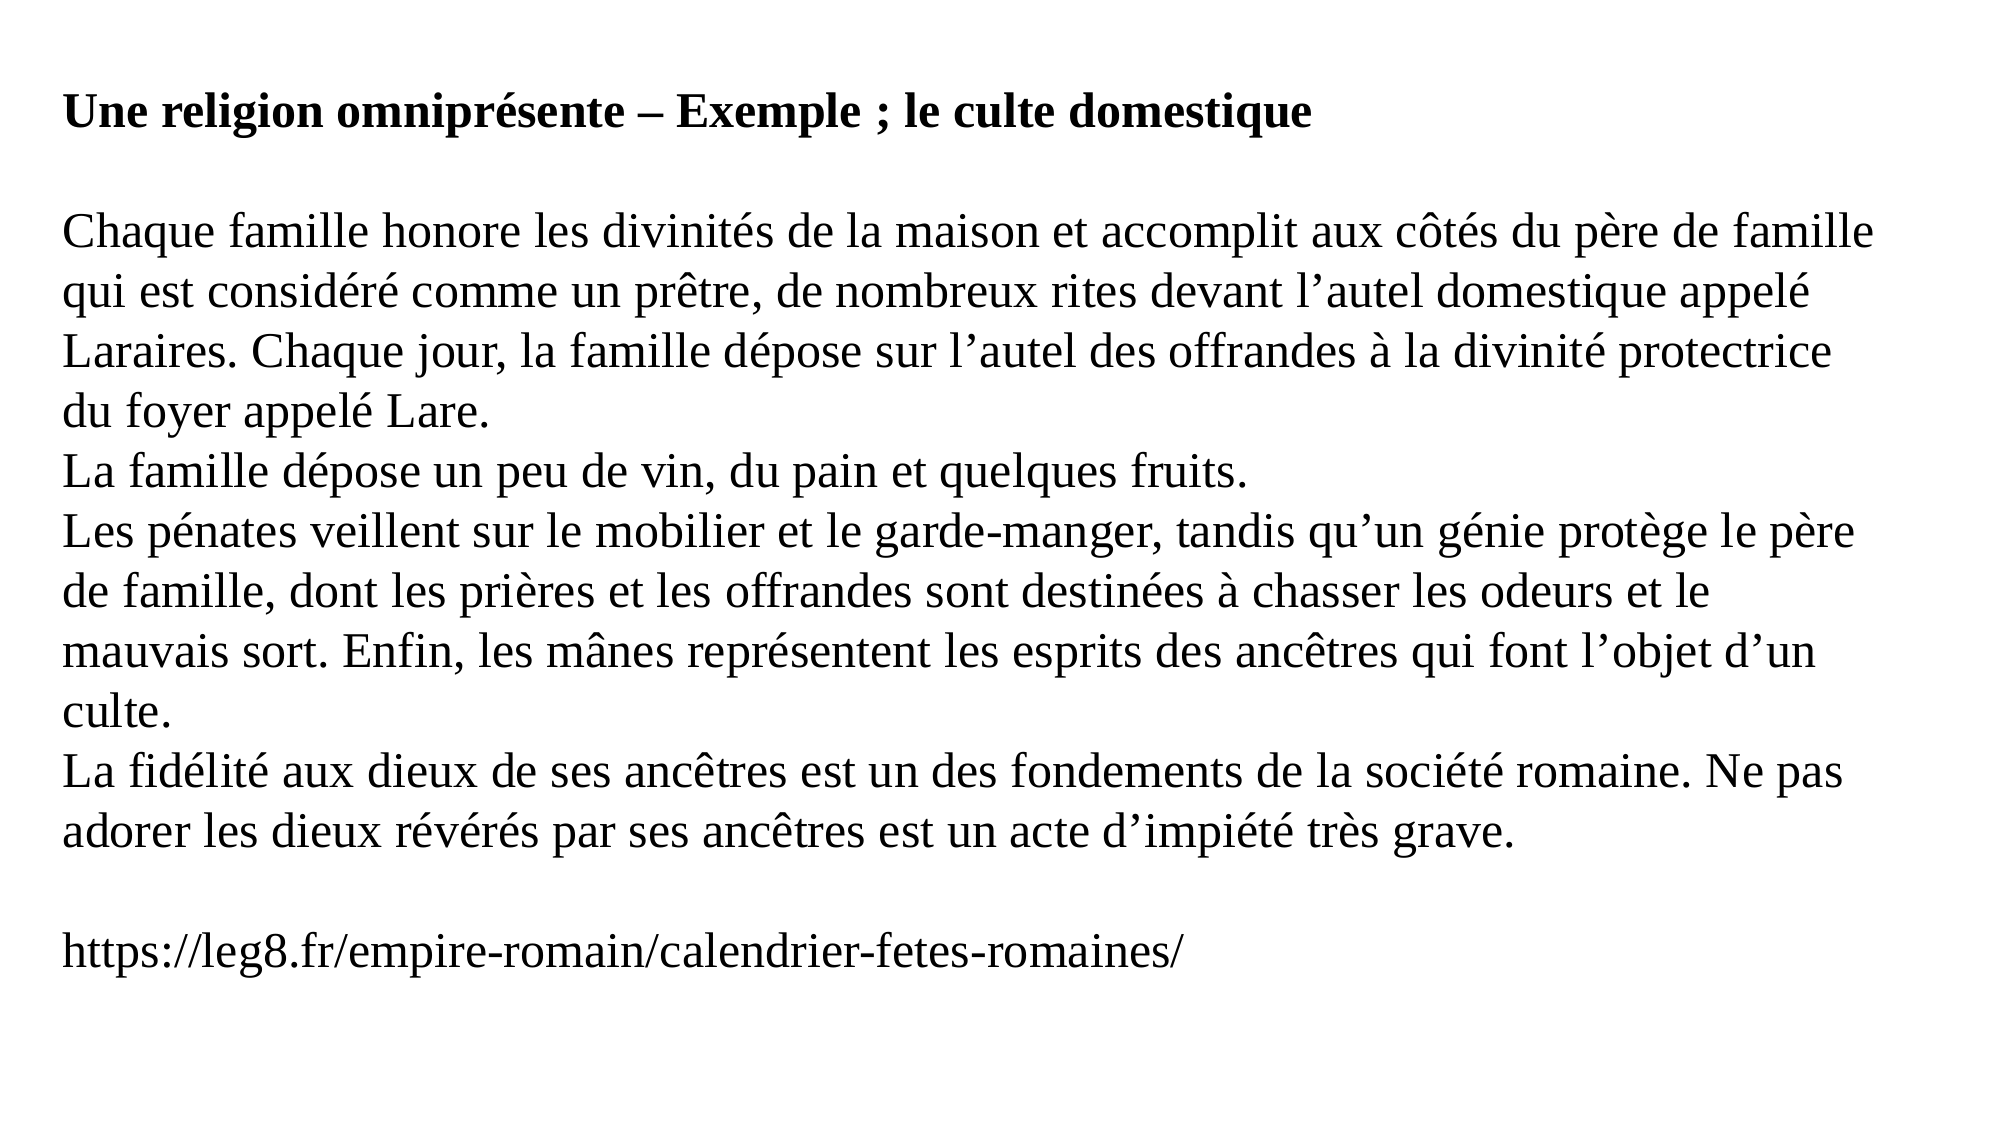

Une religion omniprésente – Exemple ; le culte domestique
Chaque famille honore les divinités de la maison et accomplit aux côtés du père de famille qui est considéré comme un prêtre, de nombreux rites devant l’autel domestique appelé Laraires. Chaque jour, la famille dépose sur l’autel des offrandes à la divinité protectrice du foyer appelé Lare.
La famille dépose un peu de vin, du pain et quelques fruits.
Les pénates veillent sur le mobilier et le garde-manger, tandis qu’un génie protège le père de famille, dont les prières et les offrandes sont destinées à chasser les odeurs et le mauvais sort. Enfin, les mânes représentent les esprits des ancêtres qui font l’objet d’un culte.
La fidélité aux dieux de ses ancêtres est un des fondements de la société romaine. Ne pas adorer les dieux révérés par ses ancêtres est un acte d’impiété très grave.
https://leg8.fr/empire-romain/calendrier-fetes-romaines/